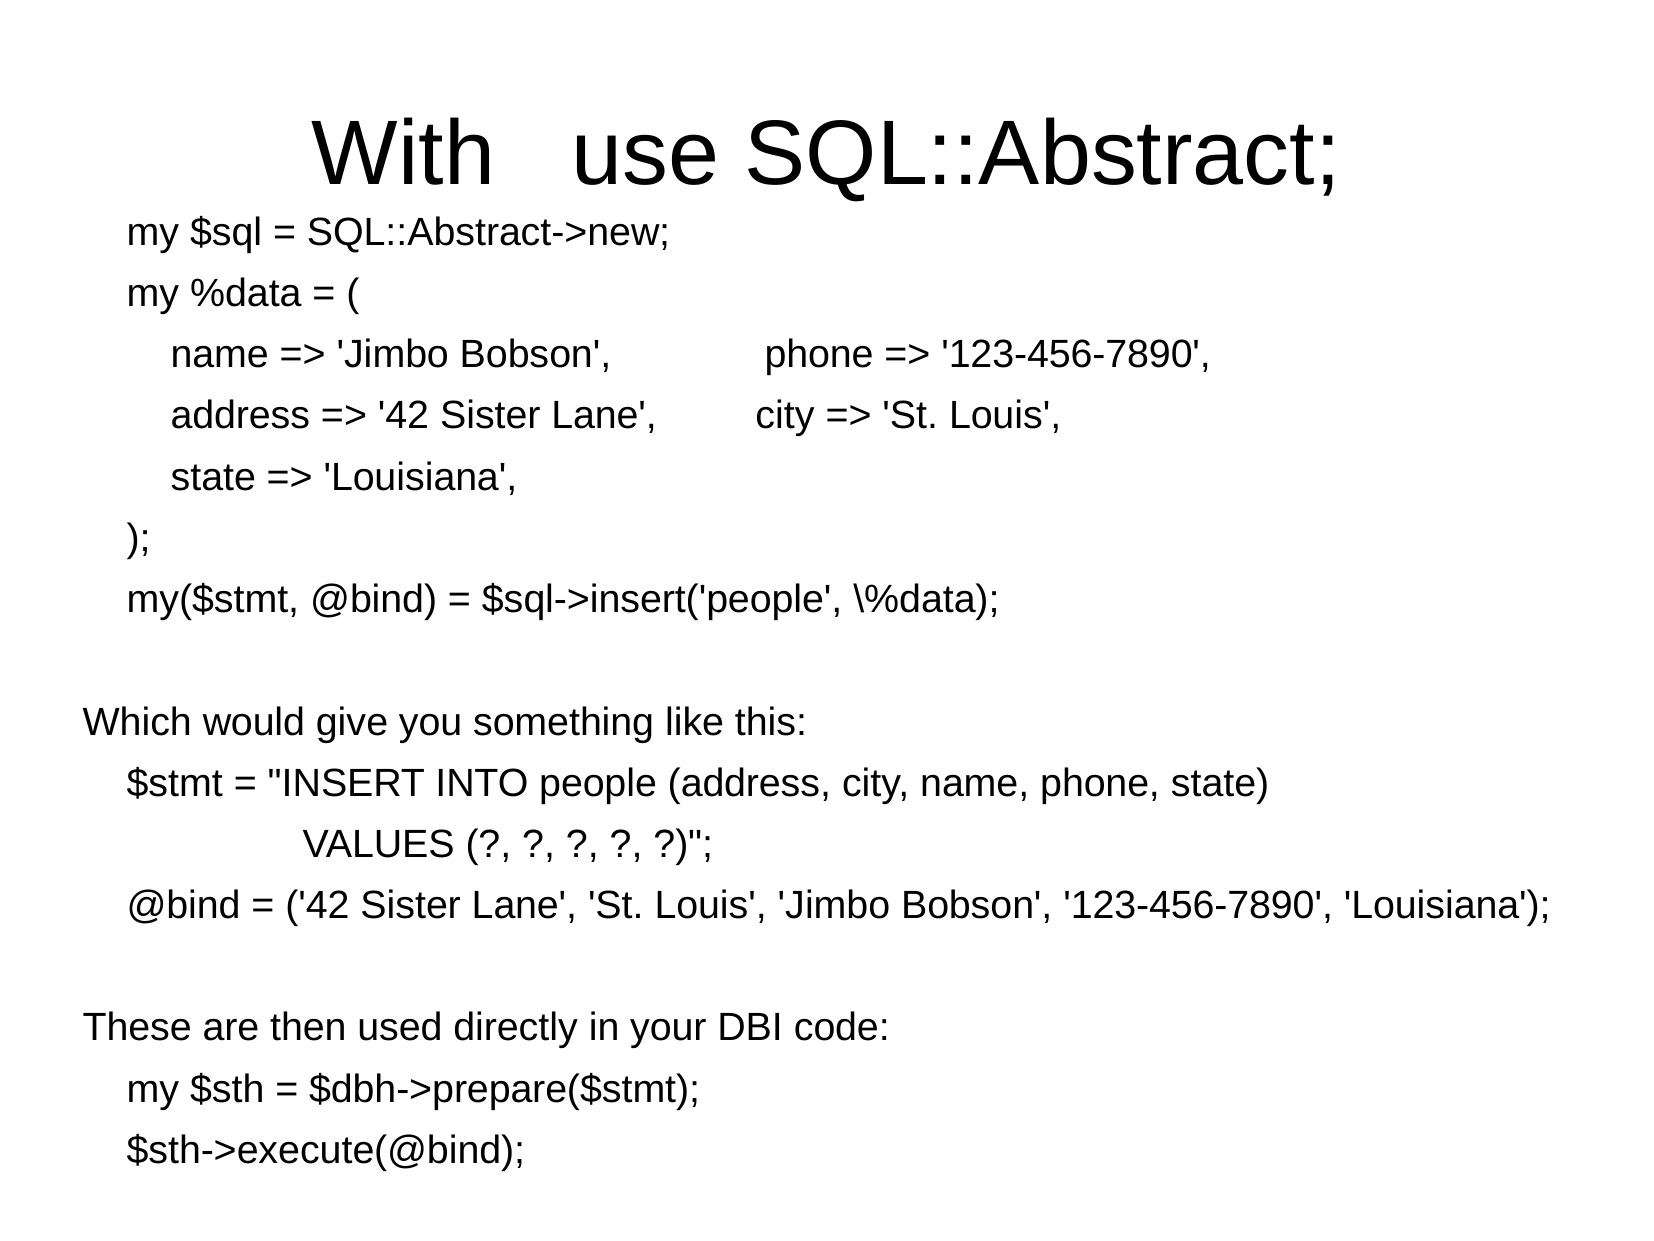

# With use SQL::Abstract;
 my $sql = SQL::Abstract->new;
 my %data = (
 name => 'Jimbo Bobson', phone => '123-456-7890',
 address => '42 Sister Lane', city => 'St. Louis',
 state => 'Louisiana',
 );
 my($stmt, @bind) = $sql->insert('people', \%data);
Which would give you something like this:
 $stmt = "INSERT INTO people (address, city, name, phone, state)
 VALUES (?, ?, ?, ?, ?)";
 @bind = ('42 Sister Lane', 'St. Louis', 'Jimbo Bobson', '123-456-7890', 'Louisiana');
These are then used directly in your DBI code:
 my $sth = $dbh->prepare($stmt);
 $sth->execute(@bind);